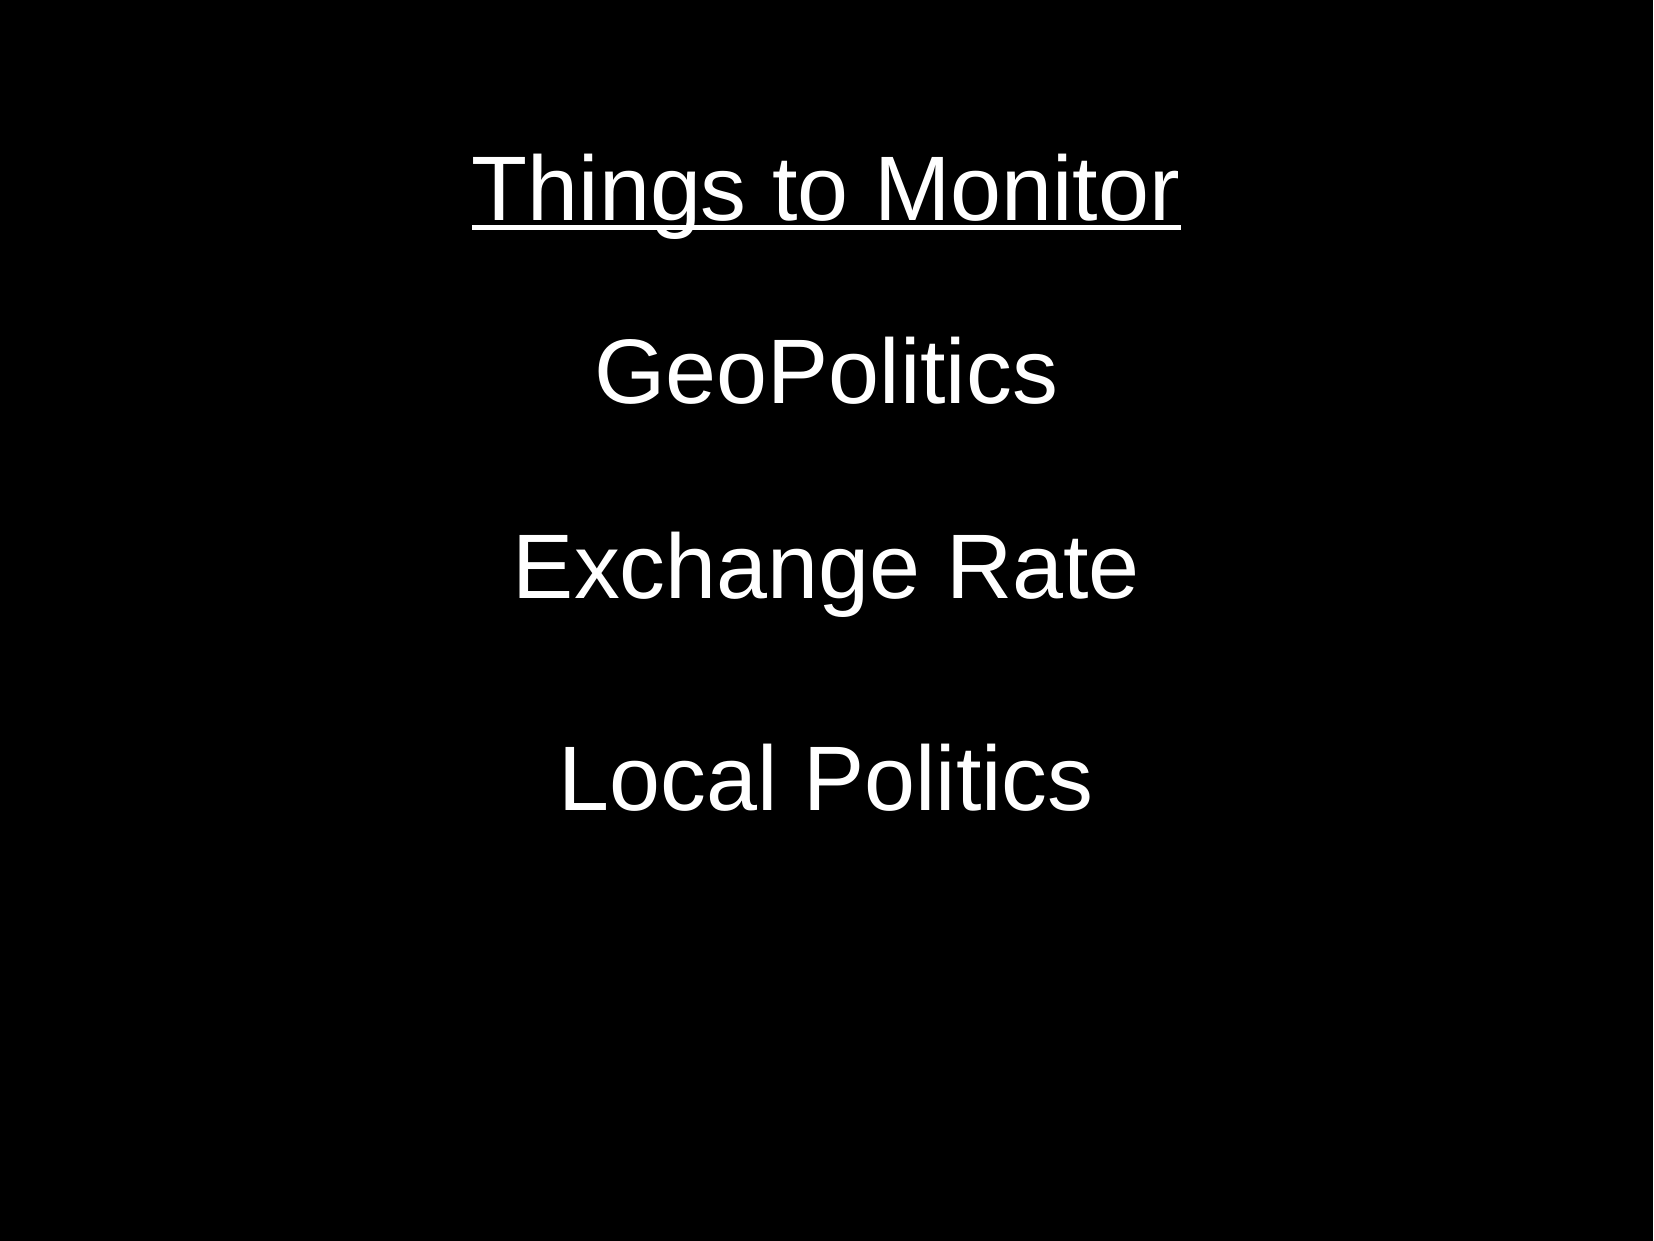

# Things to Monitor
GeoPolitics
Exchange Rate
Local Politics